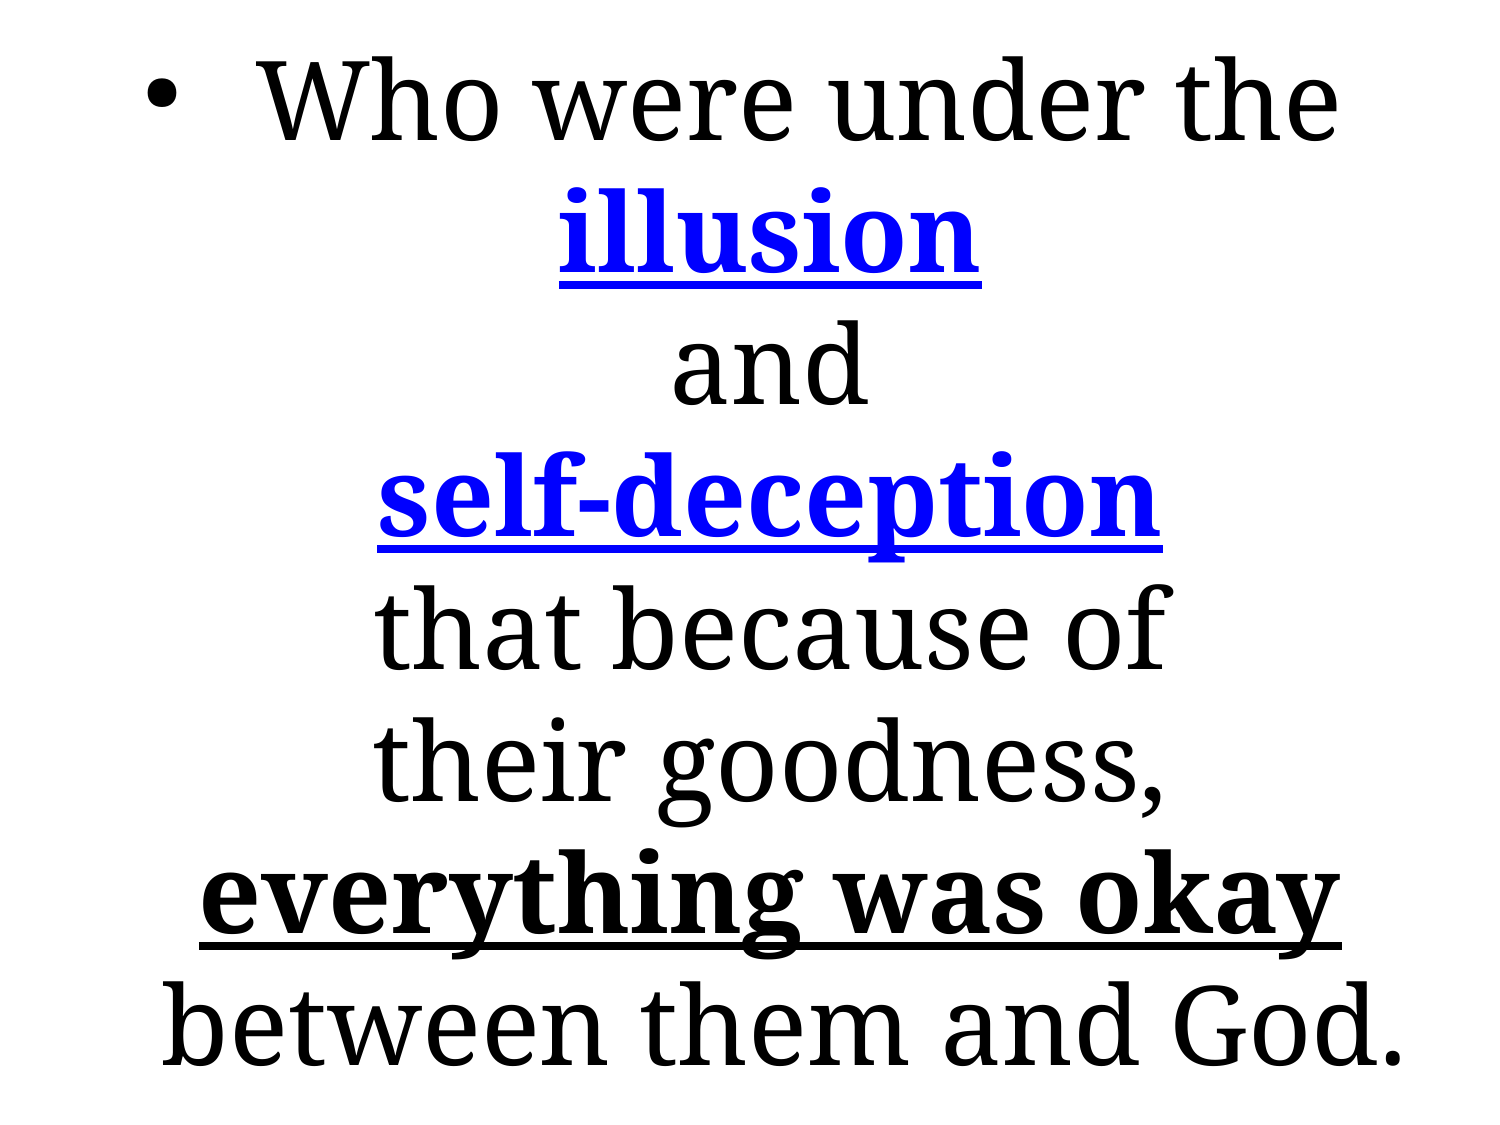

# Who were under the illusion and self-deception that because of their goodness, everything was okay between them and God.